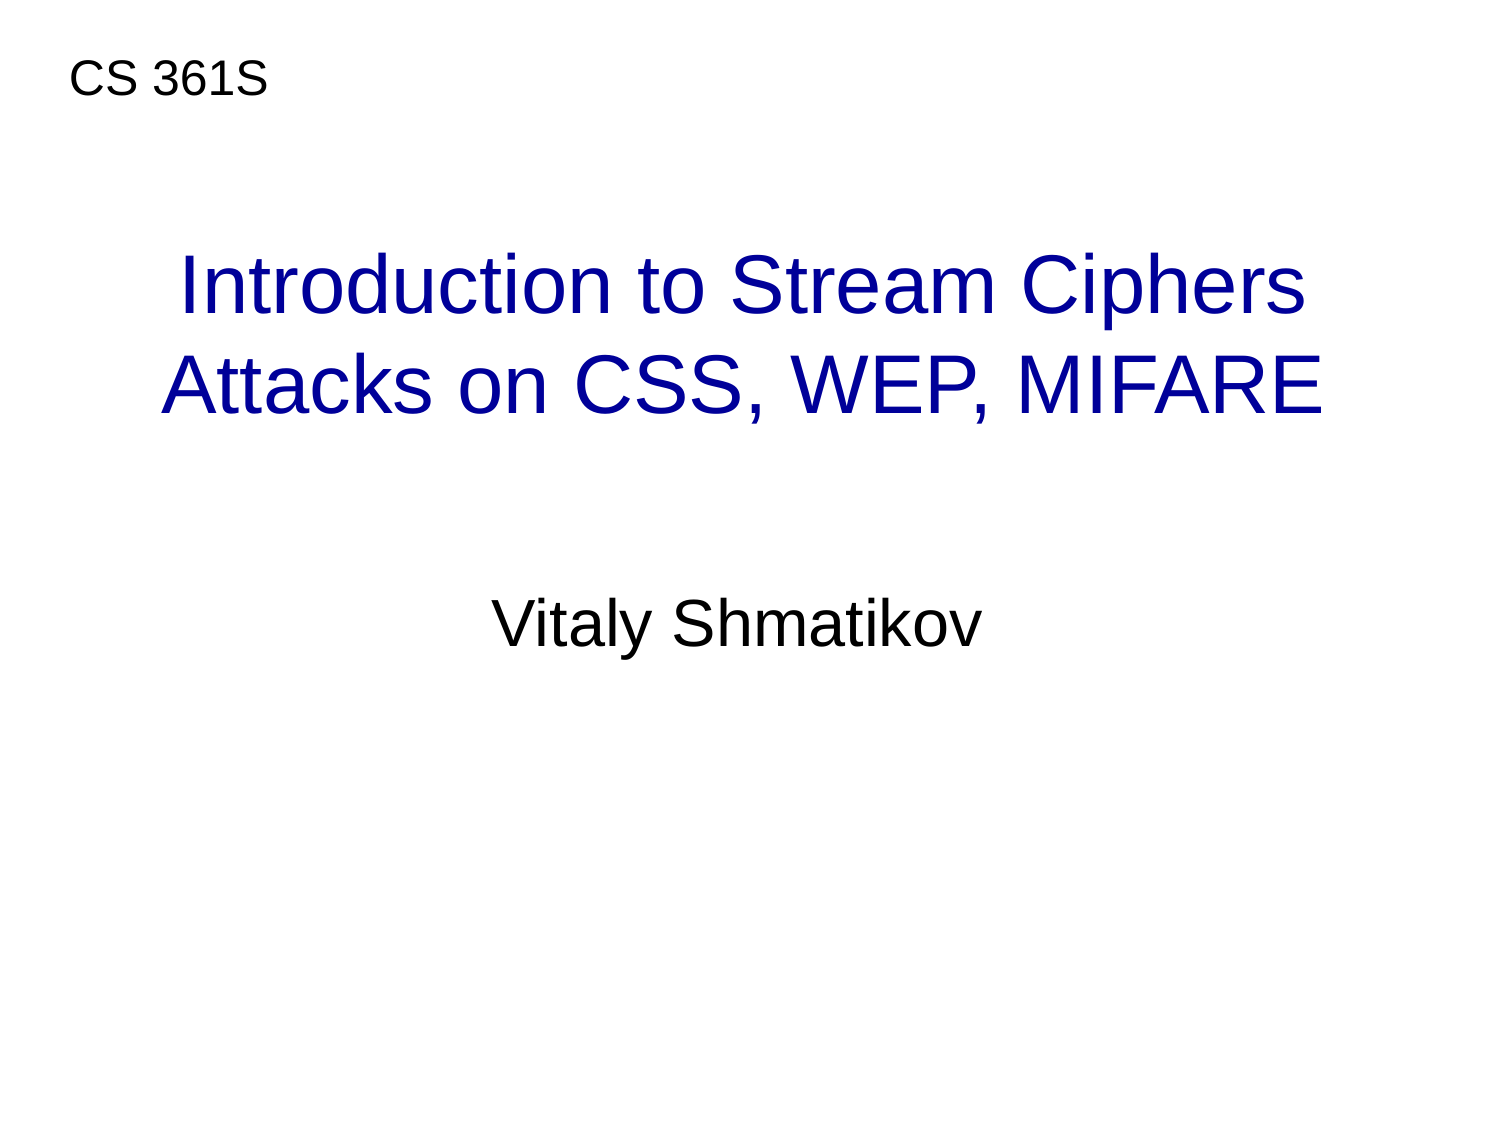

CS 361S
Introduction to Stream Ciphers
Attacks on CSS, WEP, MIFARE
# Vitaly Shmatikov